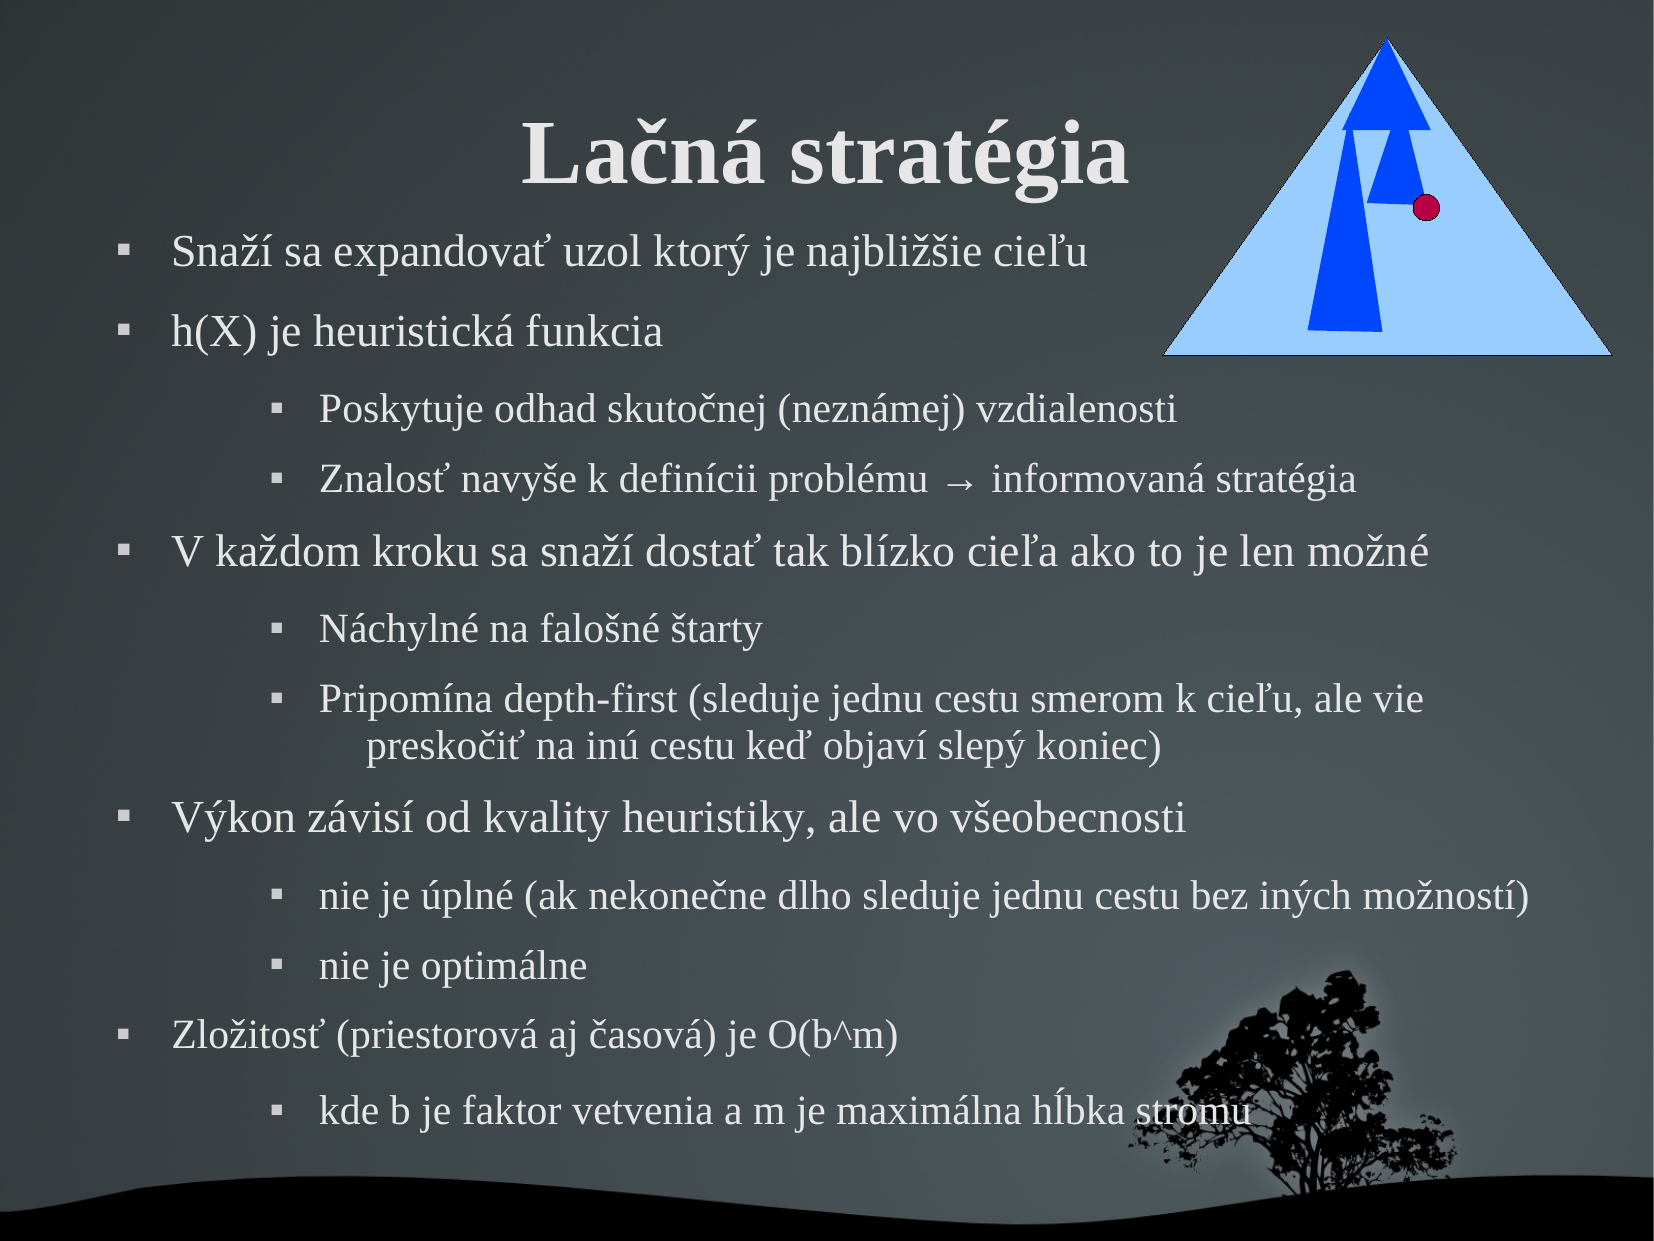

# Lačná stratégia
Snaží sa expandovať uzol ktorý je najbližšie cieľu
h(X) je heuristická funkcia
Poskytuje odhad skutočnej (neznámej) vzdialenosti
Znalosť navyše k definícii problému → informovaná stratégia
V každom kroku sa snaží dostať tak blízko cieľa ako to je len možné
Náchylné na falošné štarty
Pripomína depth-first (sleduje jednu cestu smerom k cieľu, ale vie preskočiť na inú cestu keď objaví slepý koniec)
Výkon závisí od kvality heuristiky, ale vo všeobecnosti
nie je úplné (ak nekonečne dlho sleduje jednu cestu bez iných možností)
nie je optimálne
Zložitosť (priestorová aj časová) je O(b^m)
kde b je faktor vetvenia a m je maximálna hĺbka stromu